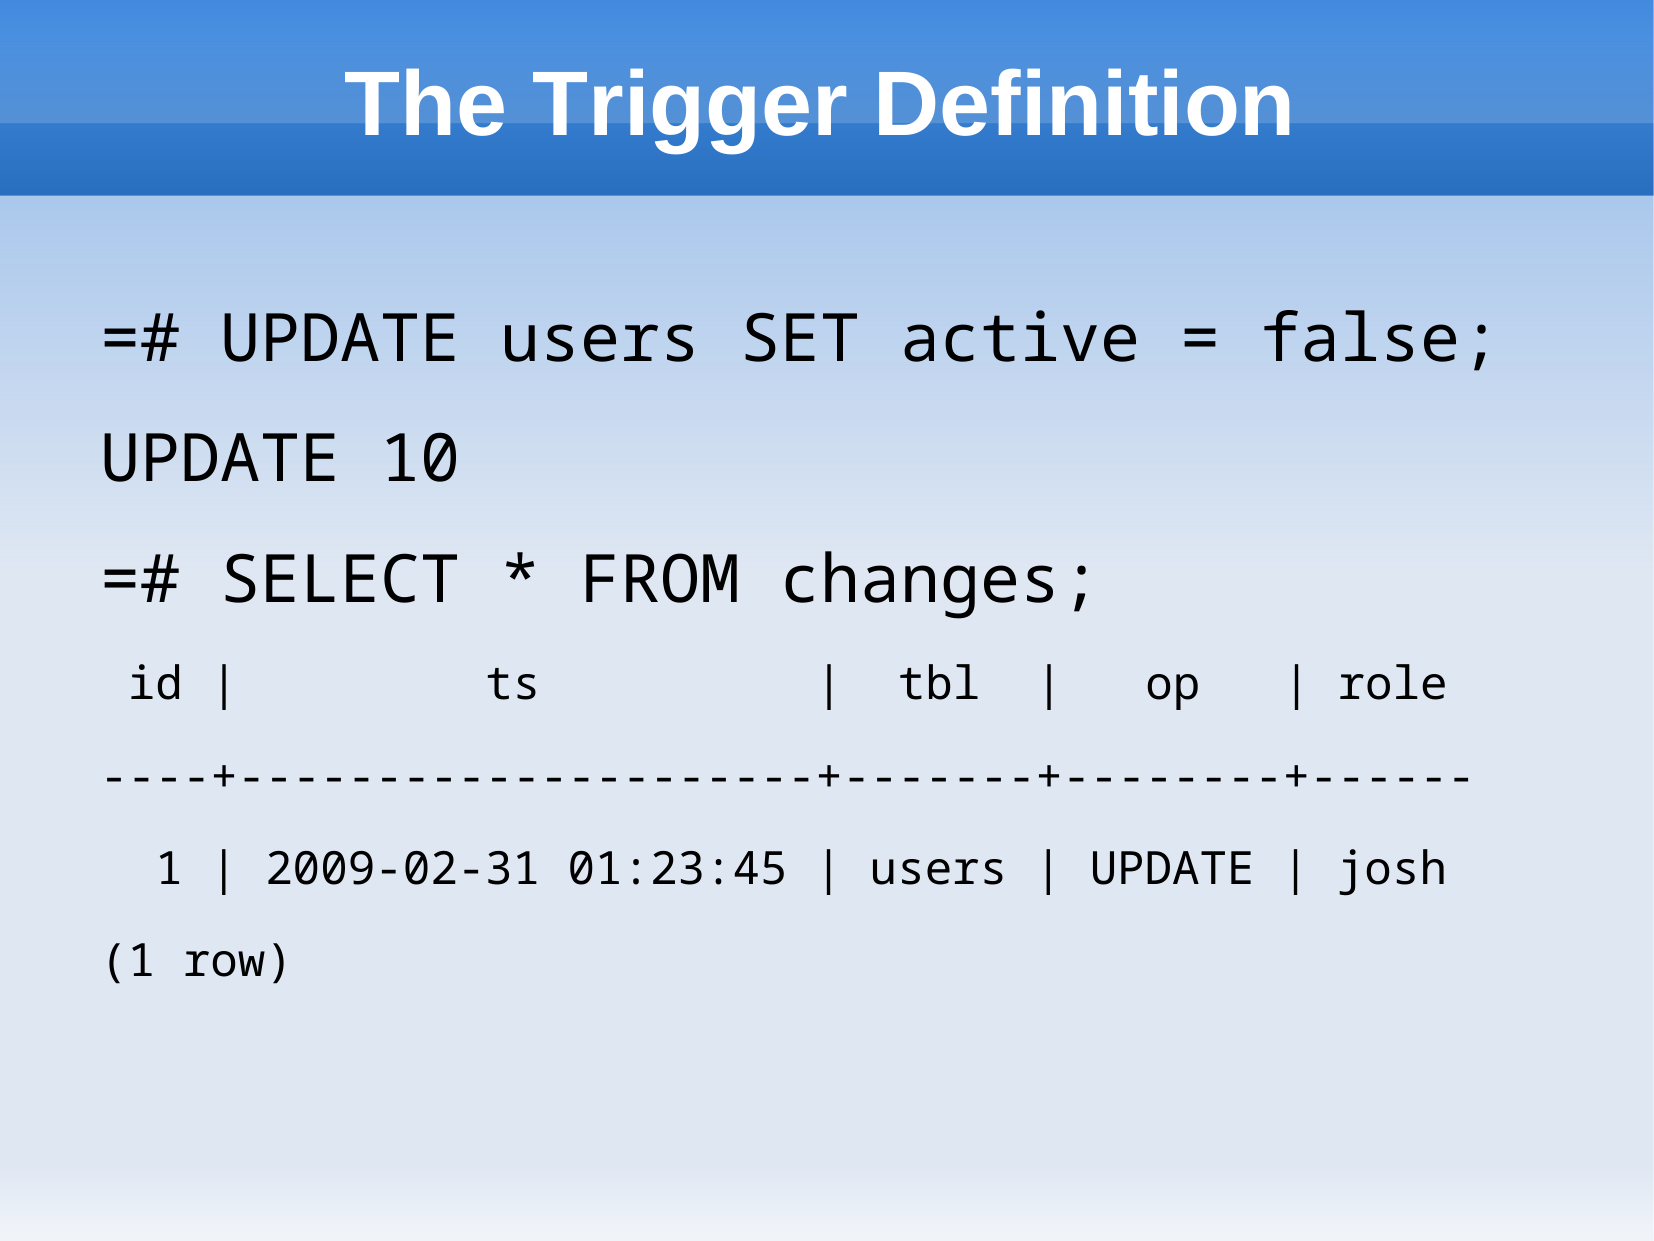

# The Trigger Definition
=# UPDATE users SET active = false;
UPDATE 10
=# SELECT * FROM changes;
 id | ts | tbl | op | role
----+---------------------+-------+--------+------
 1 | 2009-02-31 01:23:45 | users | UPDATE | josh
(1 row)